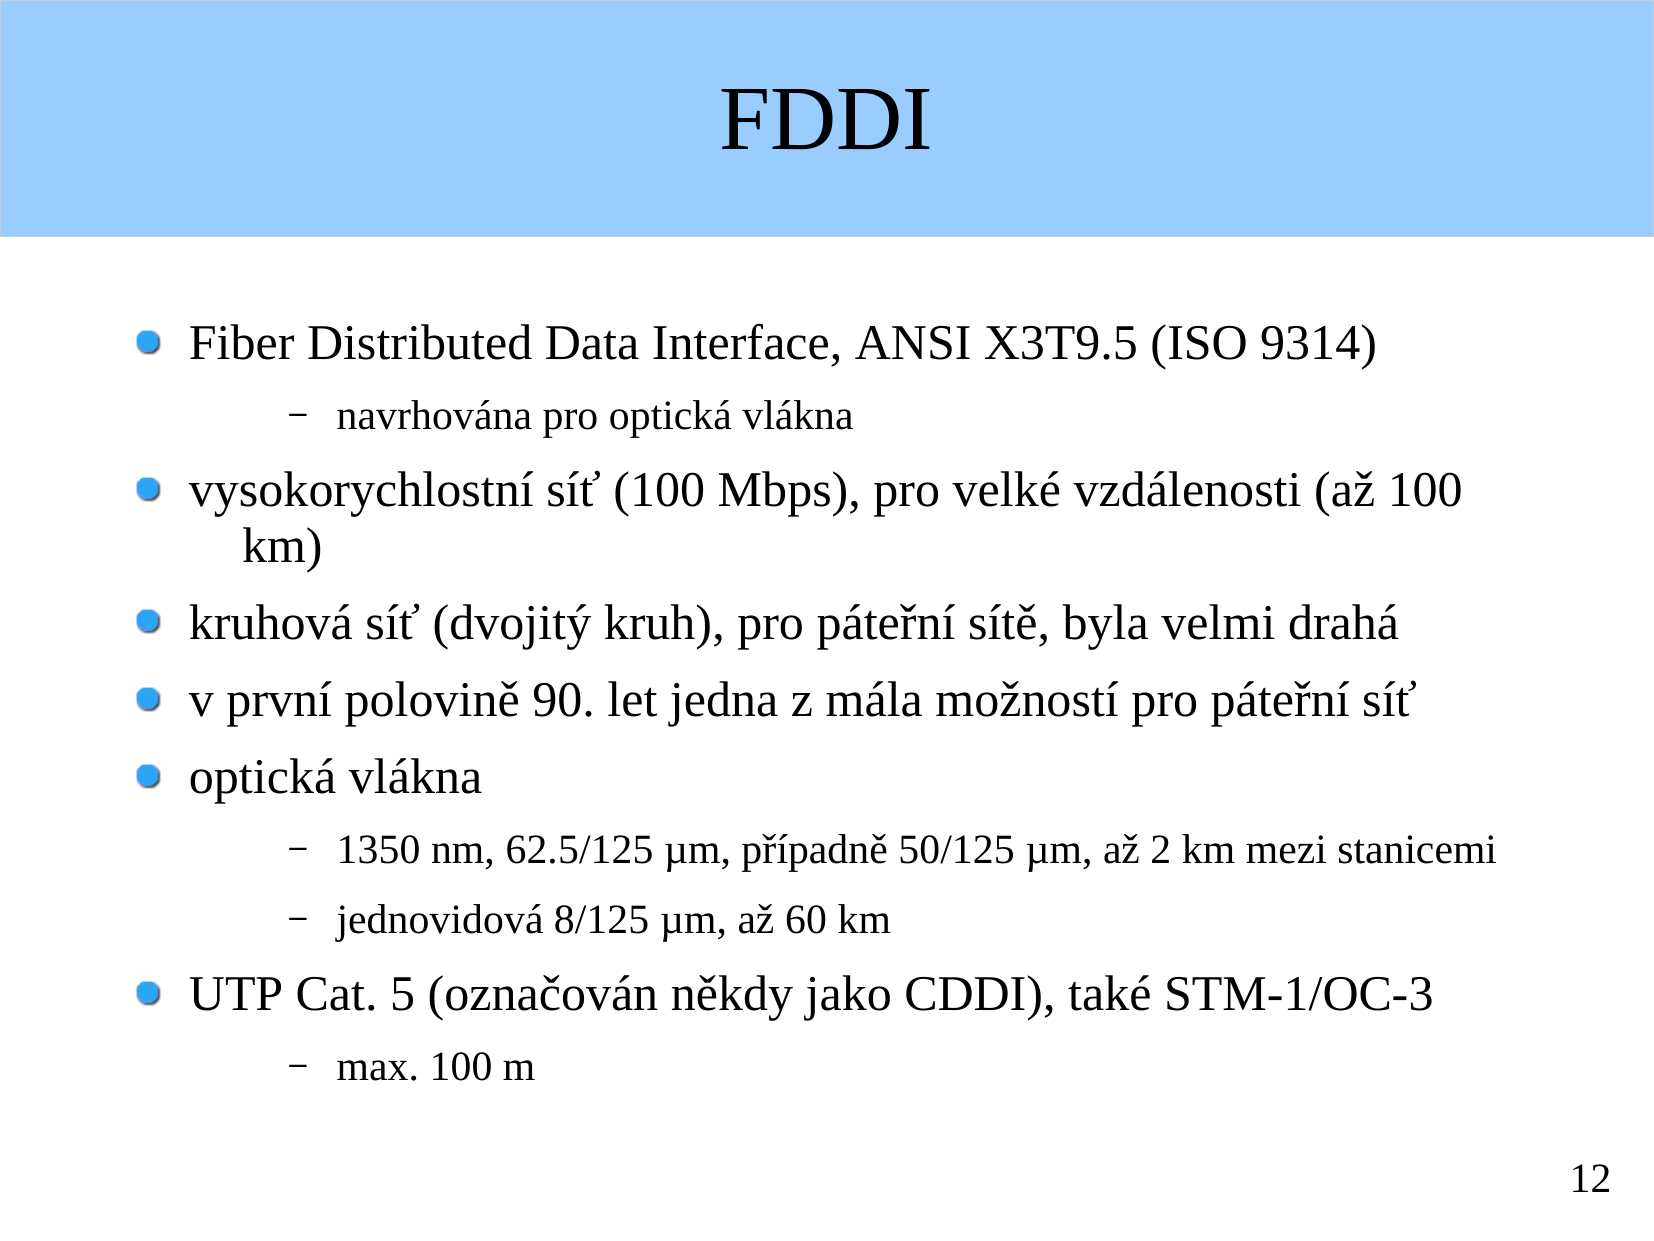

# FDDI
Fiber Distributed Data Interface, ANSI X3T9.5 (ISO 9314)
navrhována pro optická vlákna
vysokorychlostní síť (100 Mbps), pro velké vzdálenosti (až 100 km)
kruhová síť (dvojitý kruh), pro páteřní sítě, byla velmi drahá
v první polovině 90. let jedna z mála možností pro páteřní síť
optická vlákna
1350 nm, 62.5/125 µm, případně 50/125 µm, až 2 km mezi stanicemi
jednovidová 8/125 µm, až 60 km
UTP Cat. 5 (označován někdy jako CDDI), také STM-1/OC-3
max. 100 m